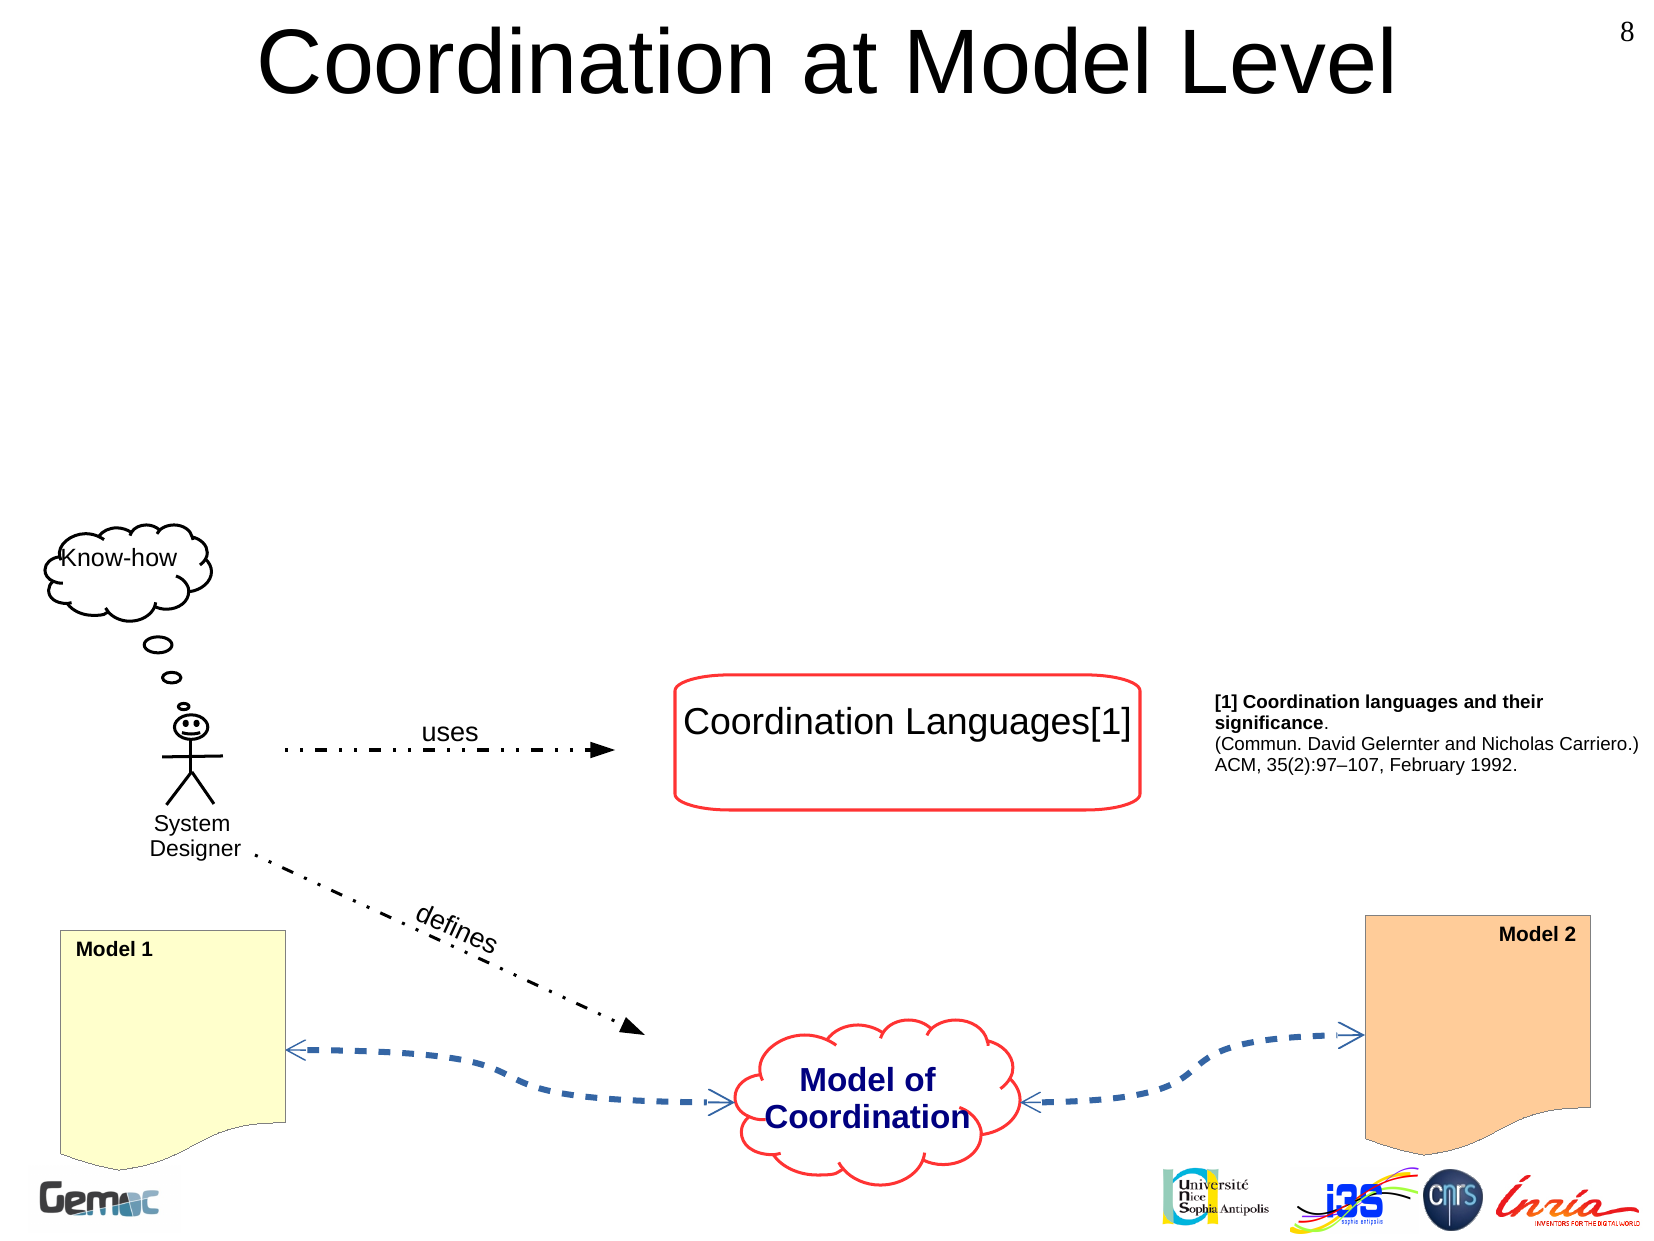

# Coordination at Model Level
8
Know-how
Coordination Languages[1]
[1] Coordination languages and their significance.
(Commun. David Gelernter and Nicholas Carriero.)
ACM, 35(2):97–107, February 1992.
uses
System
Designer
defines
Model 2
Model 1
Model of
Coordination
Language 2
Language 2
Language 2
Language 2
Language 2
Language 2
 generates
 generates
 generates
 generates
 generates
 generates
Conforms to
Conforms to
Conforms to
Conforms to
Conforms to
Conforms to
System
Designer
System
Designer
System
Designer
System
Designer
System
Designer
System
Designer
defines
defines
defines
defines
defines
defines
Model 1
Model 2
Model 3
Model 1
Model 2
Model 3
Model 1
Model 2
Model 3
Model 1
Model 2
Model 3
Model 1
Model 2
Model 3
Model 1
Model 2
Model 3
 Coordination
/
Communication
 Coordination
/
Communication
 Coordination
/
Communication
 Coordination
/
Communication
 Coordination
/
Communication
 Coordination
/
Communication
Model A
Model B
Model B
Model A
Model B
Model B
Model A
Model B
Model B
Model A
Model B
Model B
Model A
Model B
Model B
Model A
Model B
Model B